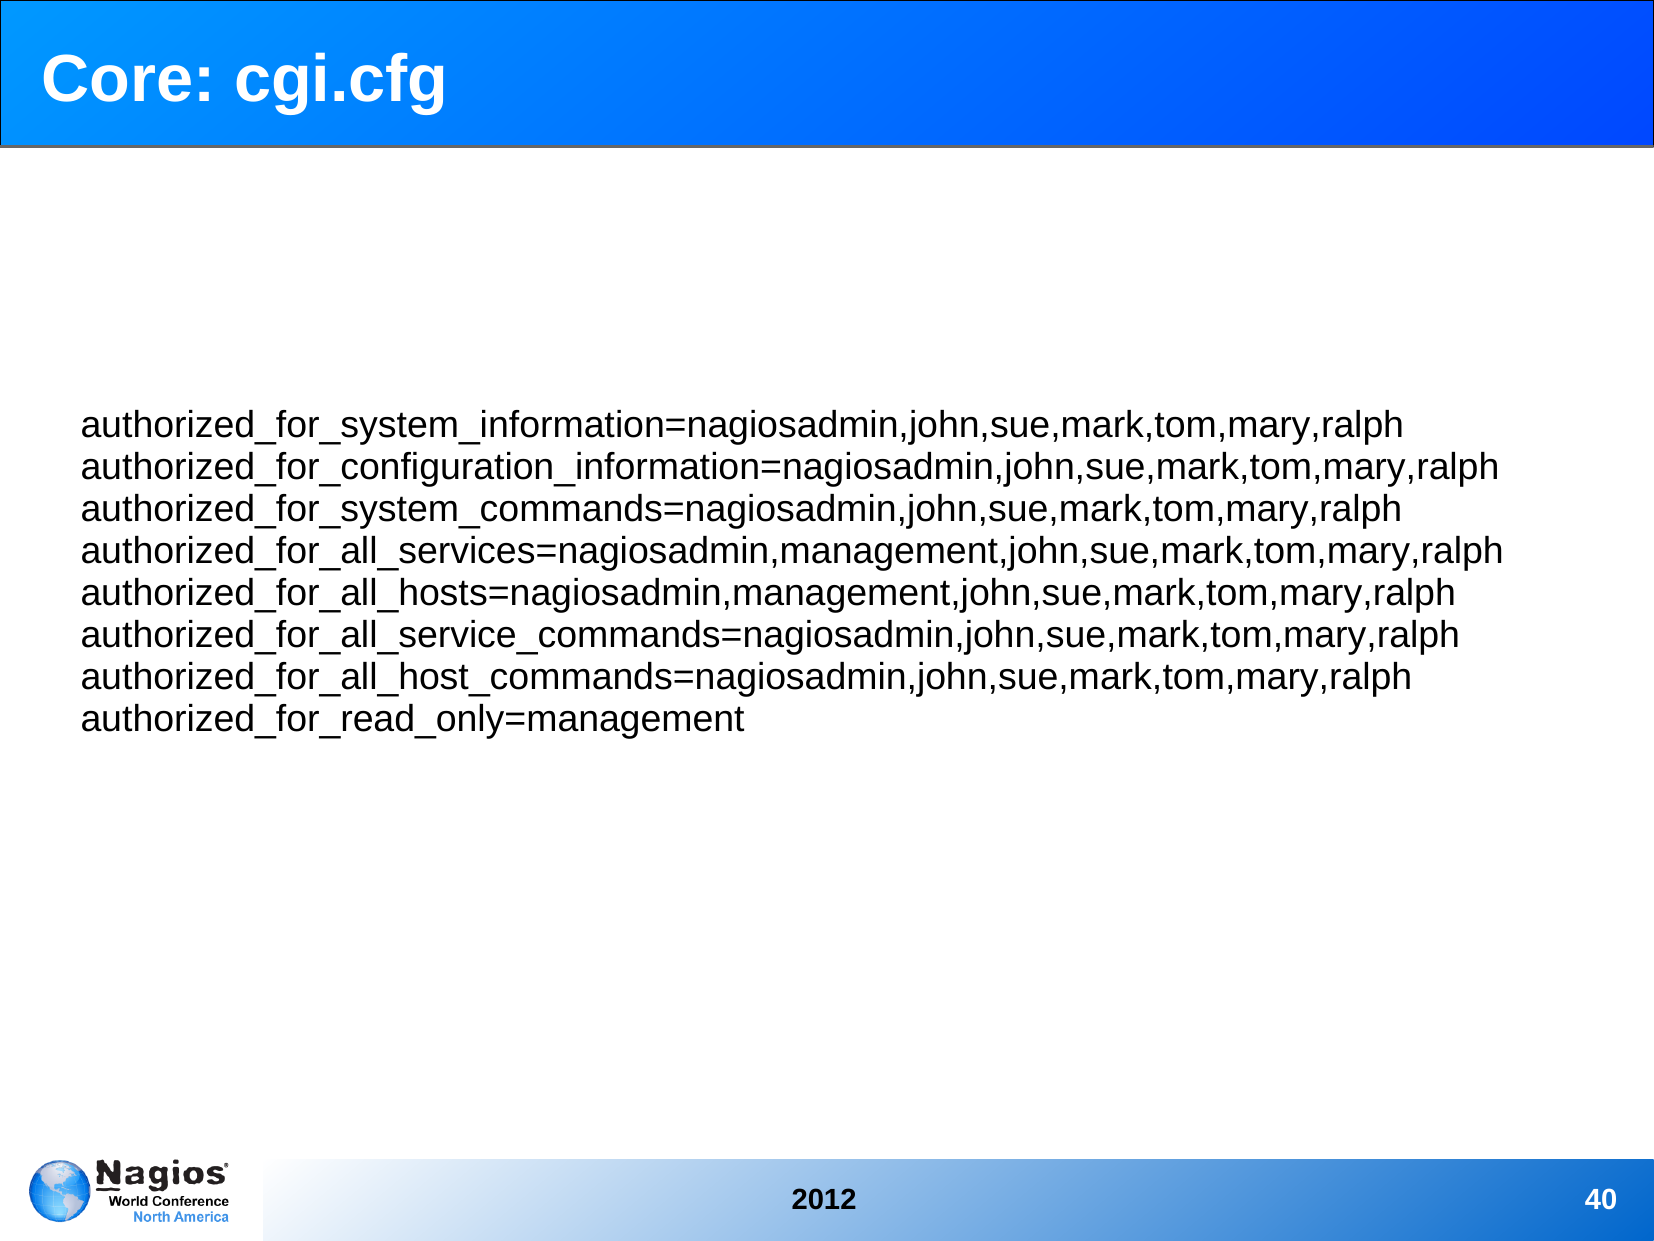

# Core: cgi.cfg
authorized_for_system_information=nagiosadmin,john,sue,mark,tom,mary,ralph
authorized_for_configuration_information=nagiosadmin,john,sue,mark,tom,mary,ralph
authorized_for_system_commands=nagiosadmin,john,sue,mark,tom,mary,ralph
authorized_for_all_services=nagiosadmin,management,john,sue,mark,tom,mary,ralph
authorized_for_all_hosts=nagiosadmin,management,john,sue,mark,tom,mary,ralph
authorized_for_all_service_commands=nagiosadmin,john,sue,mark,tom,mary,ralph
authorized_for_all_host_commands=nagiosadmin,john,sue,mark,tom,mary,ralph
authorized_for_read_only=management
2011
40